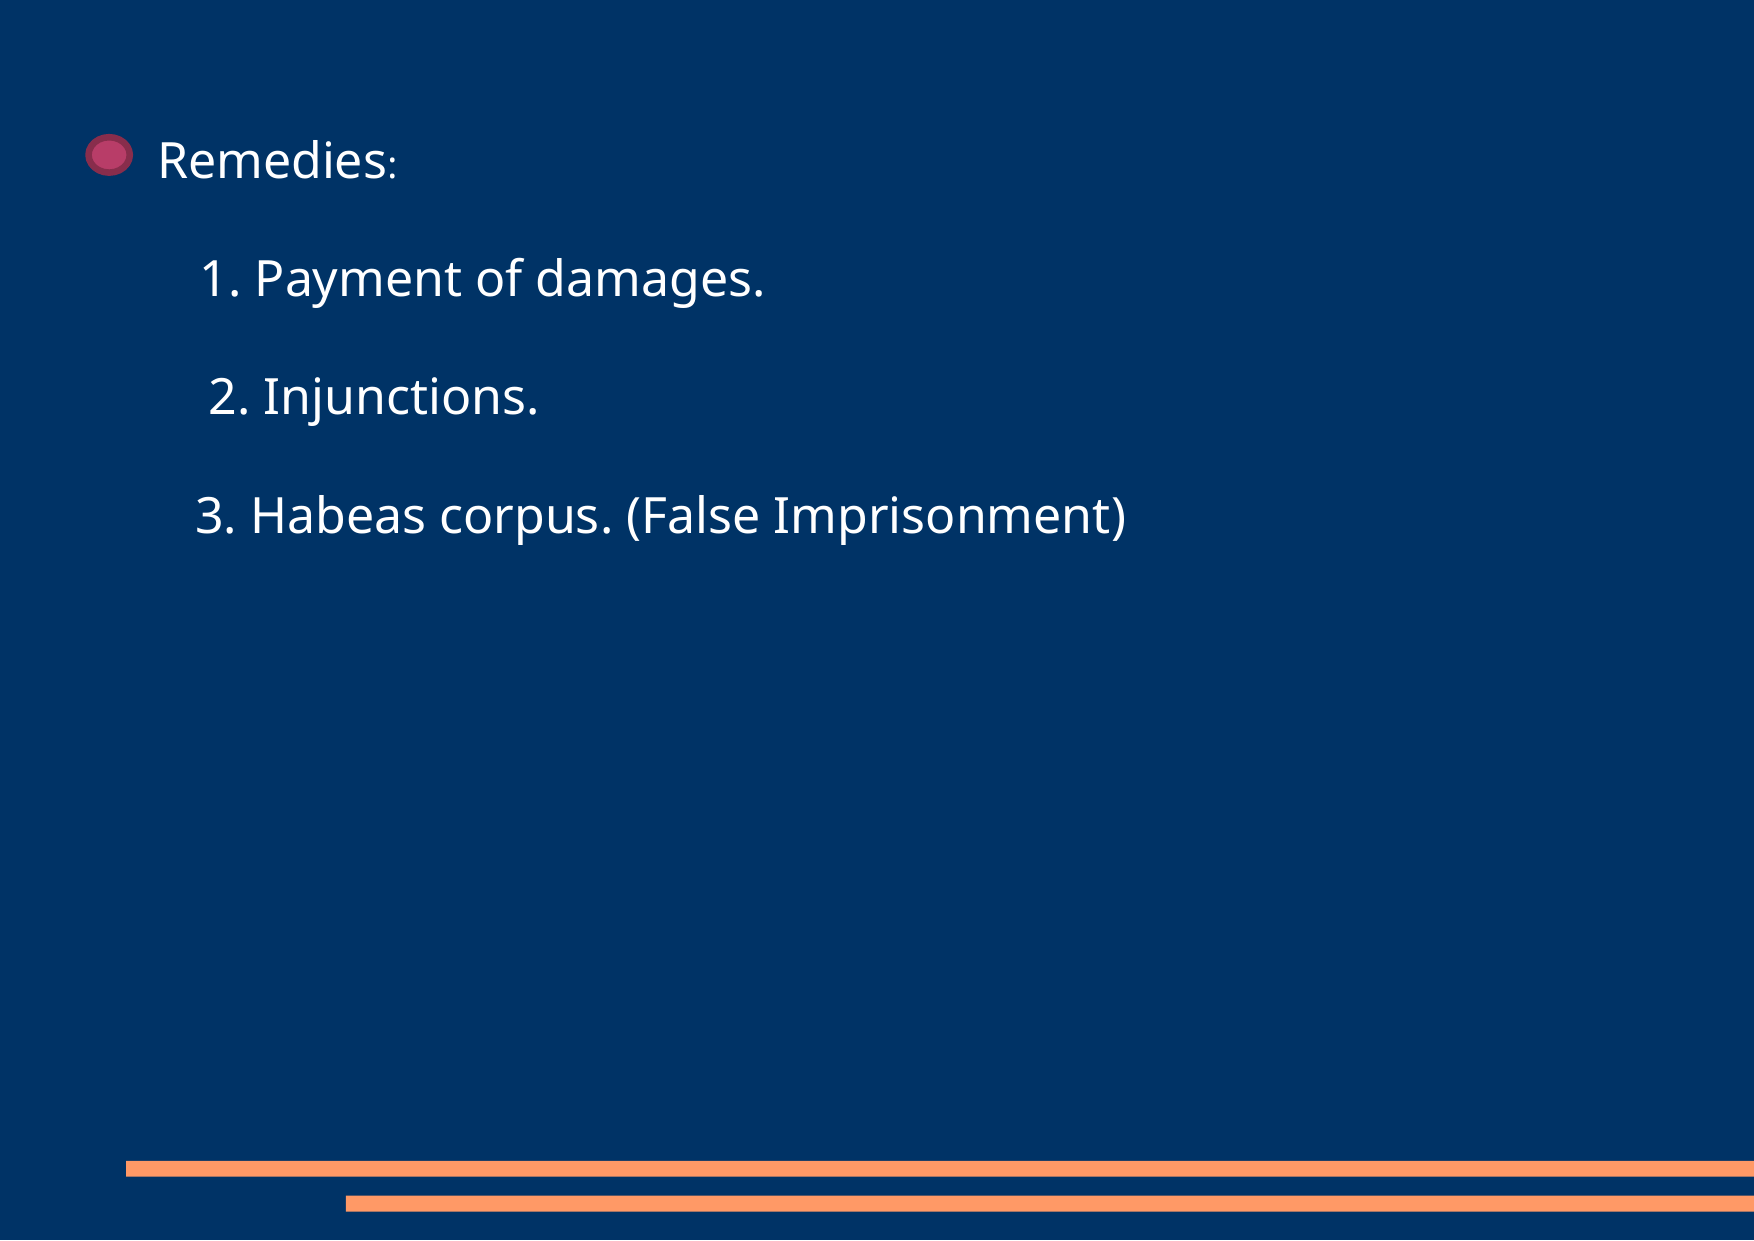

Remedies:
1. Payment of damages.
2. Injunctions.
3. Habeas corpus. (False Imprisonment)